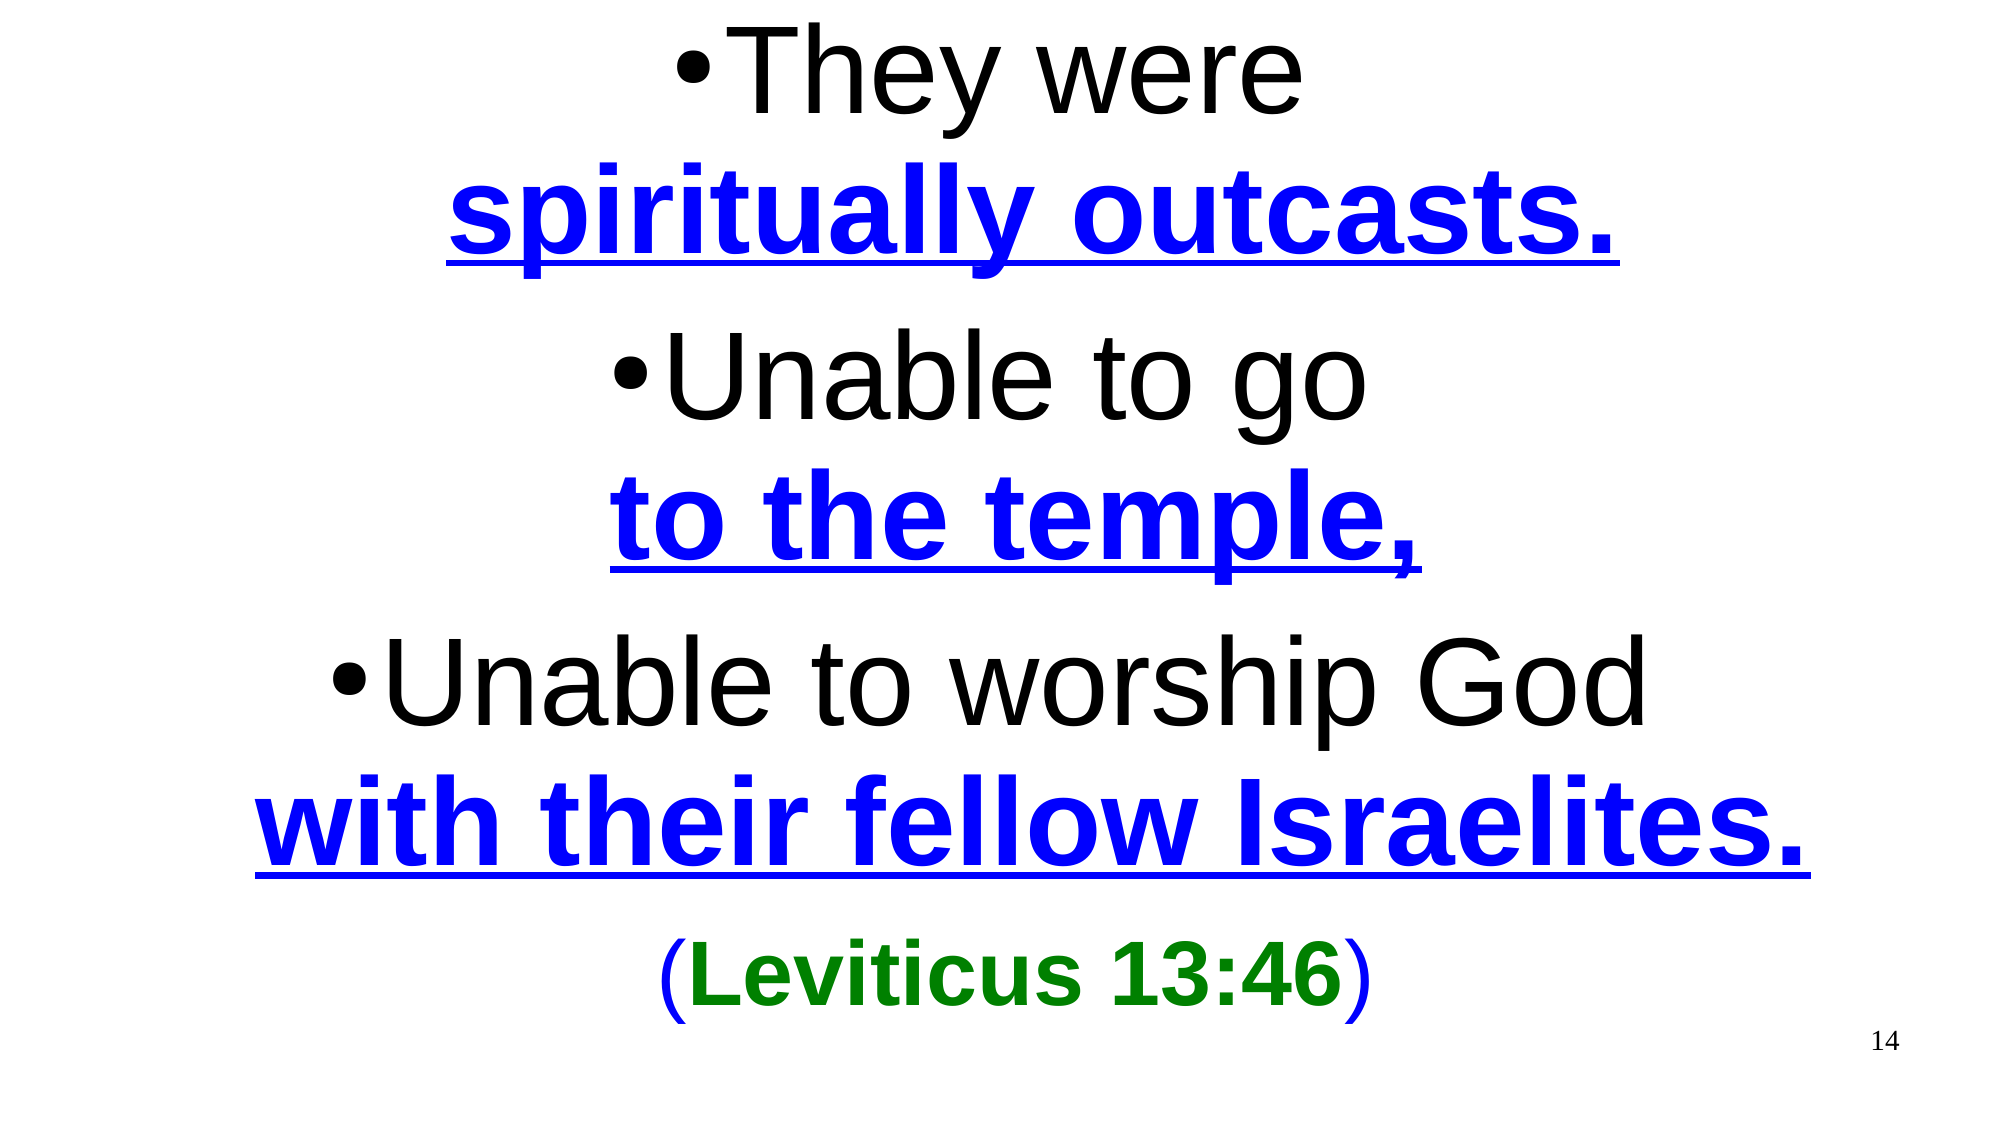

# They were spiritually outcasts.
Unable to go
to the temple,
Unable to worship God
with their fellow Israelites.
(Leviticus 13:46)
14